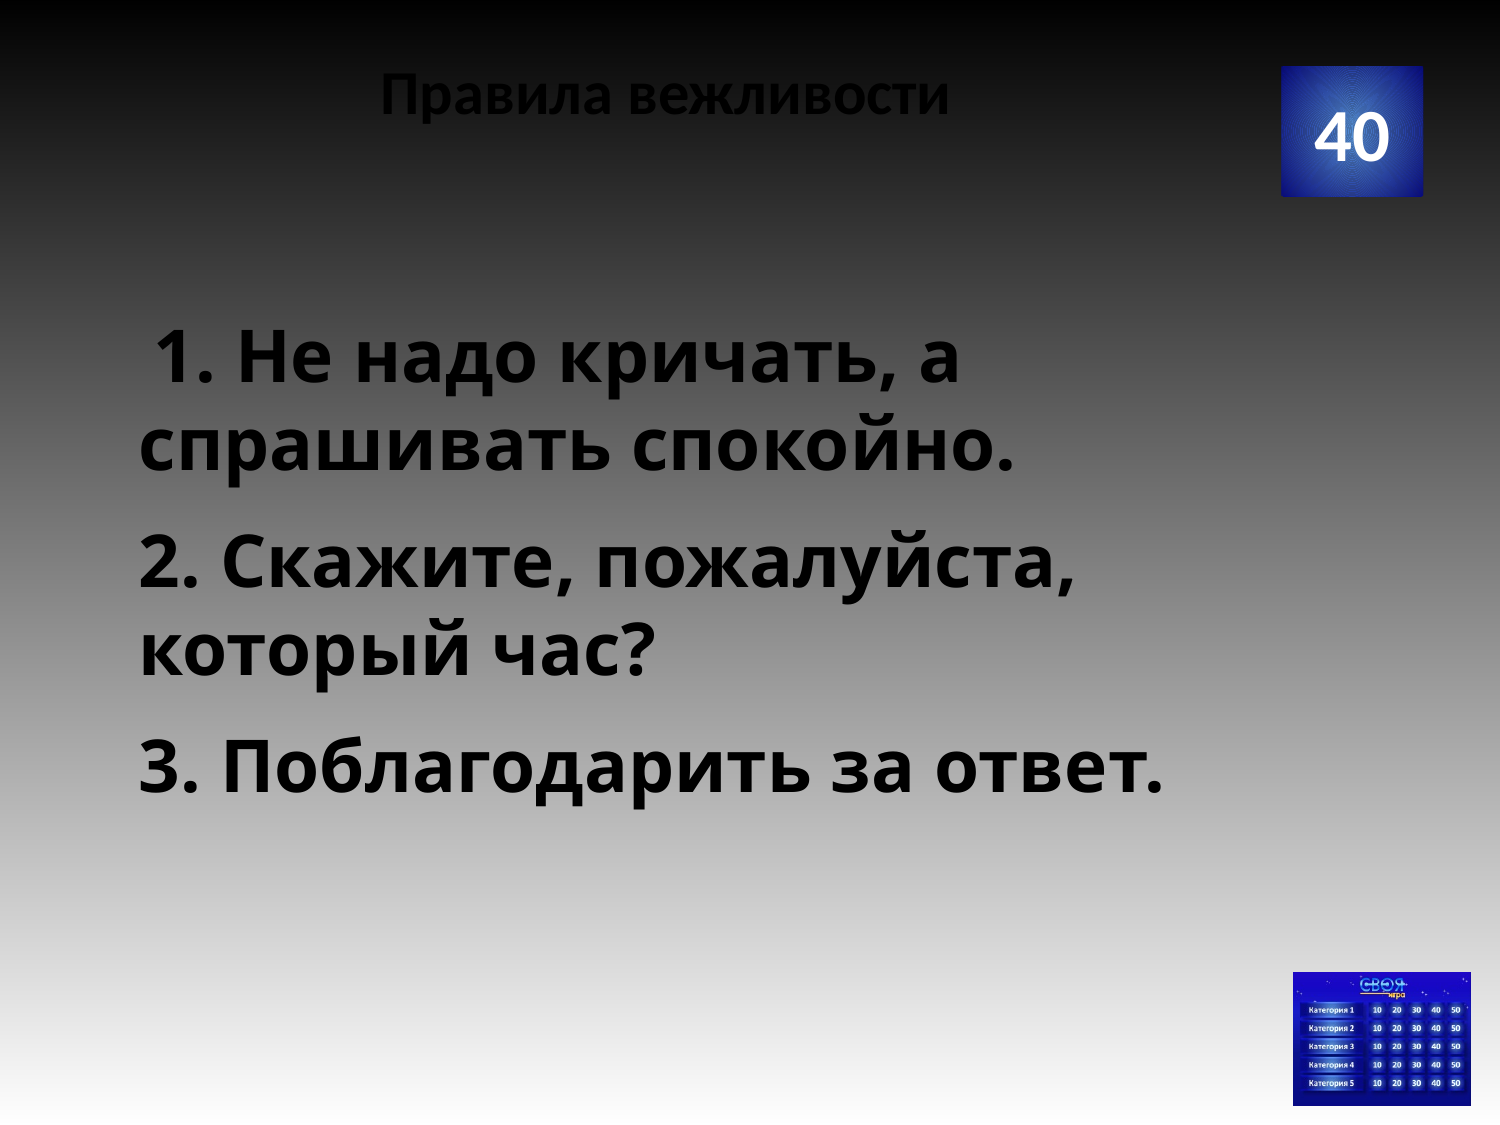

# Правила вежливости
40
 1. Не надо кричать, а спрашивать спокойно.
2. Скажите, пожалуйста, который час?
3. Поблагодарить за ответ.